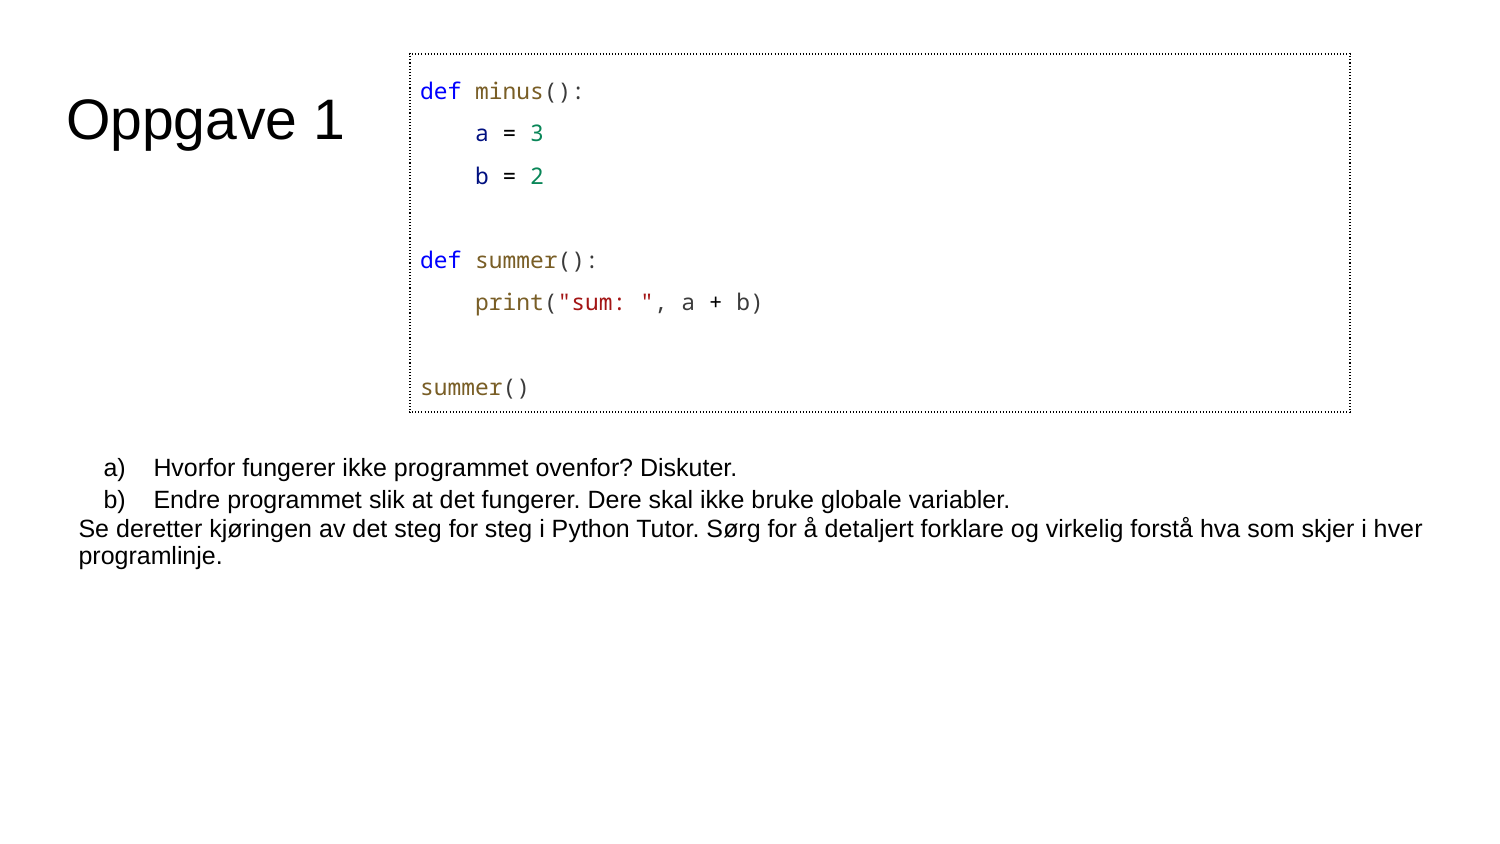

| def minus(): a = 3 b = 2 def summer(): print("sum: ", a + b) summer() |
| --- |
# Oppgave 1
Hvorfor fungerer ikke programmet ovenfor? Diskuter.
Endre programmet slik at det fungerer. Dere skal ikke bruke globale variabler.
Se deretter kjøringen av det steg for steg i Python Tutor. Sørg for å detaljert forklare og virkelig forstå hva som skjer i hver programlinje.